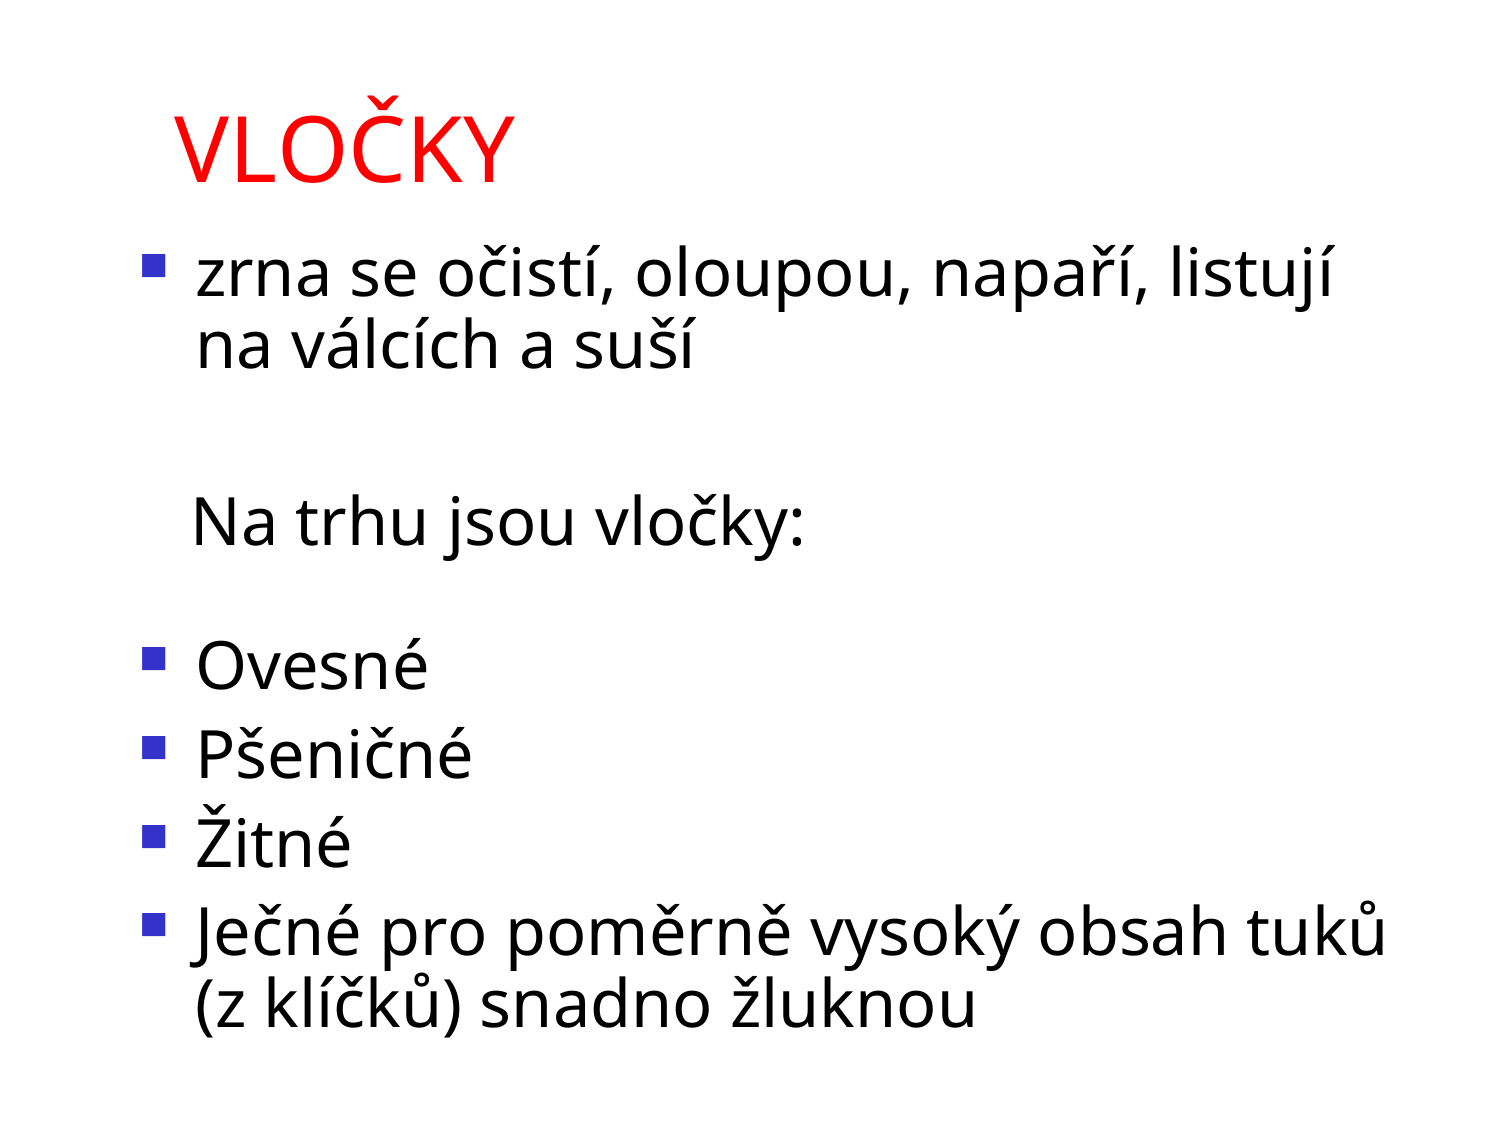

# VLOČKY
zrna se očistí, oloupou, napaří, listují na válcích a suší
 Na trhu jsou vločky:
Ovesné
Pšeničné
Žitné
Ječné pro poměrně vysoký obsah tuků (z klíčků) snadno žluknou